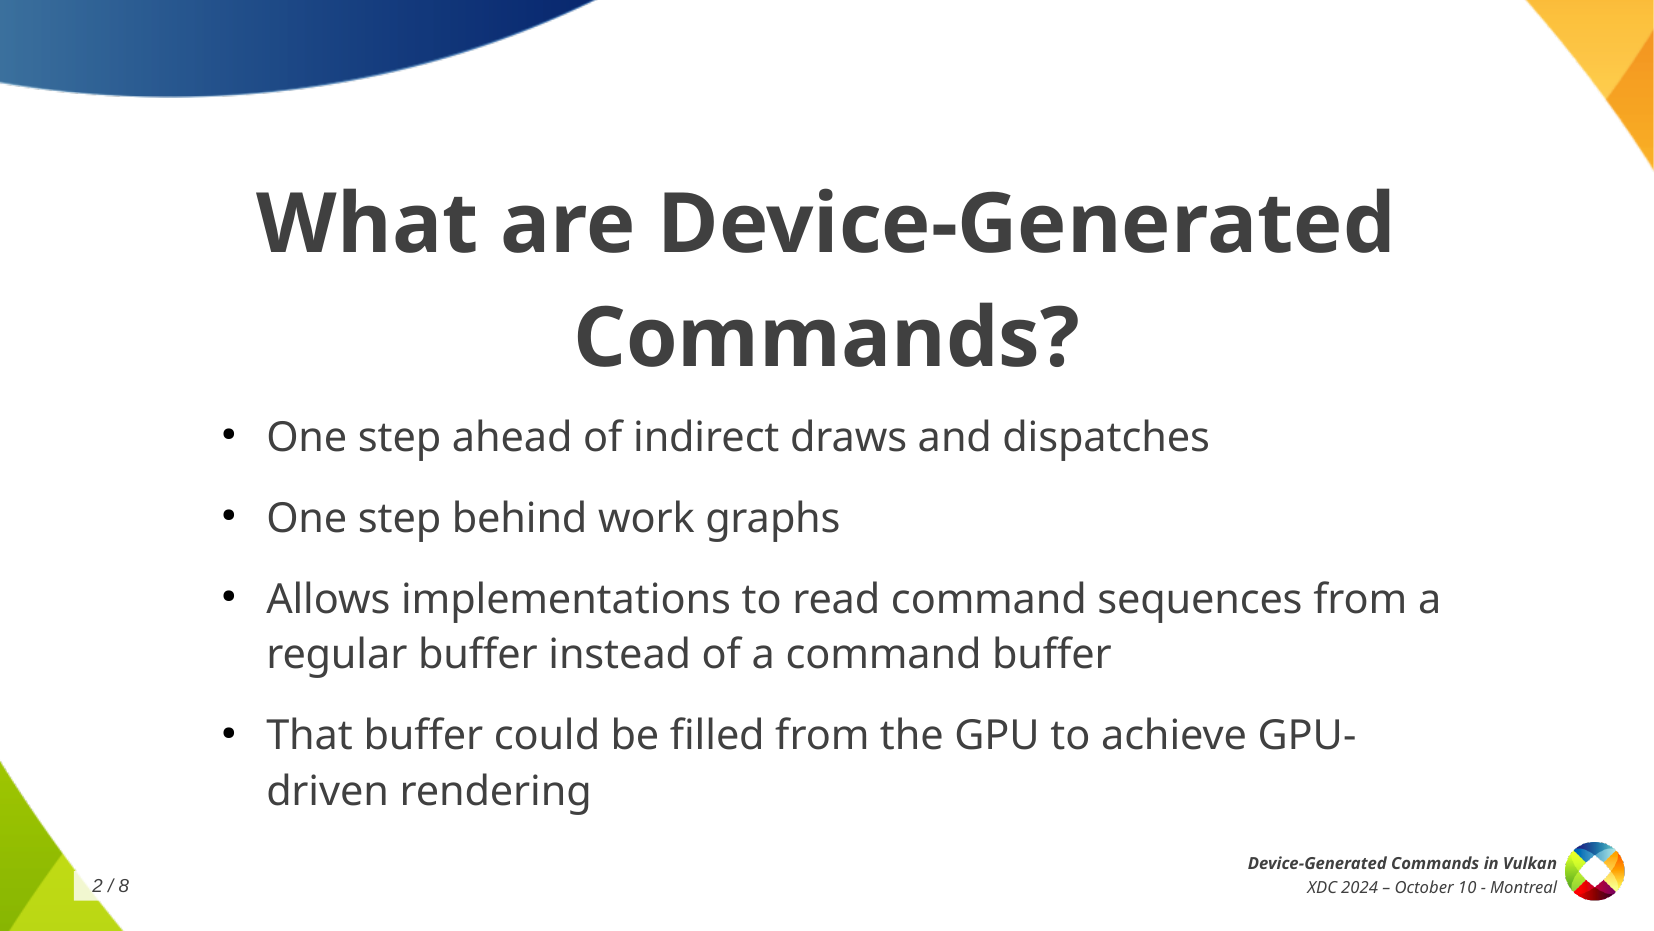

# What are Device-Generated Commands?
One step ahead of indirect draws and dispatches
One step behind work graphs
Allows implementations to read command sequences from a regular buffer instead of a command buffer
That buffer could be filled from the GPU to achieve GPU-driven rendering
Modify the Footer for the Title - Slide Deck Title
2
Modify the Footer for the Authors and Date - Andres Gomez, June 7, 2024